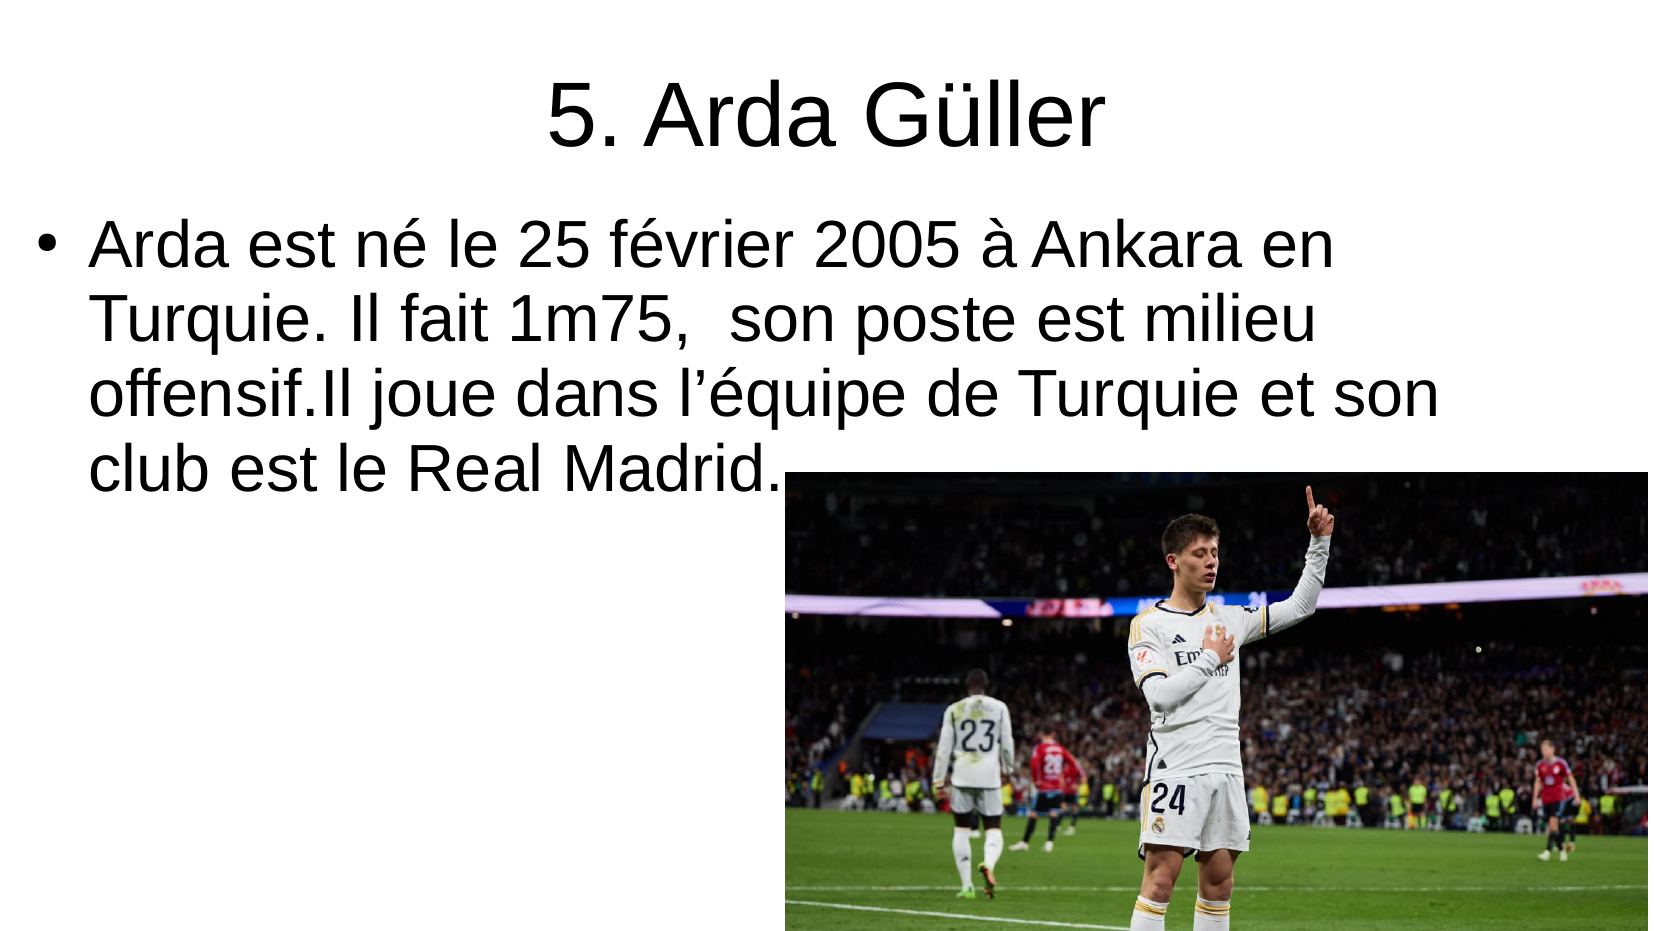

# 5. Arda Güller
Arda est né le 25 février 2005 à Ankara en Turquie. Il fait 1m75, son poste est milieu offensif.Il joue dans l’équipe de Turquie et son club est le Real Madrid.